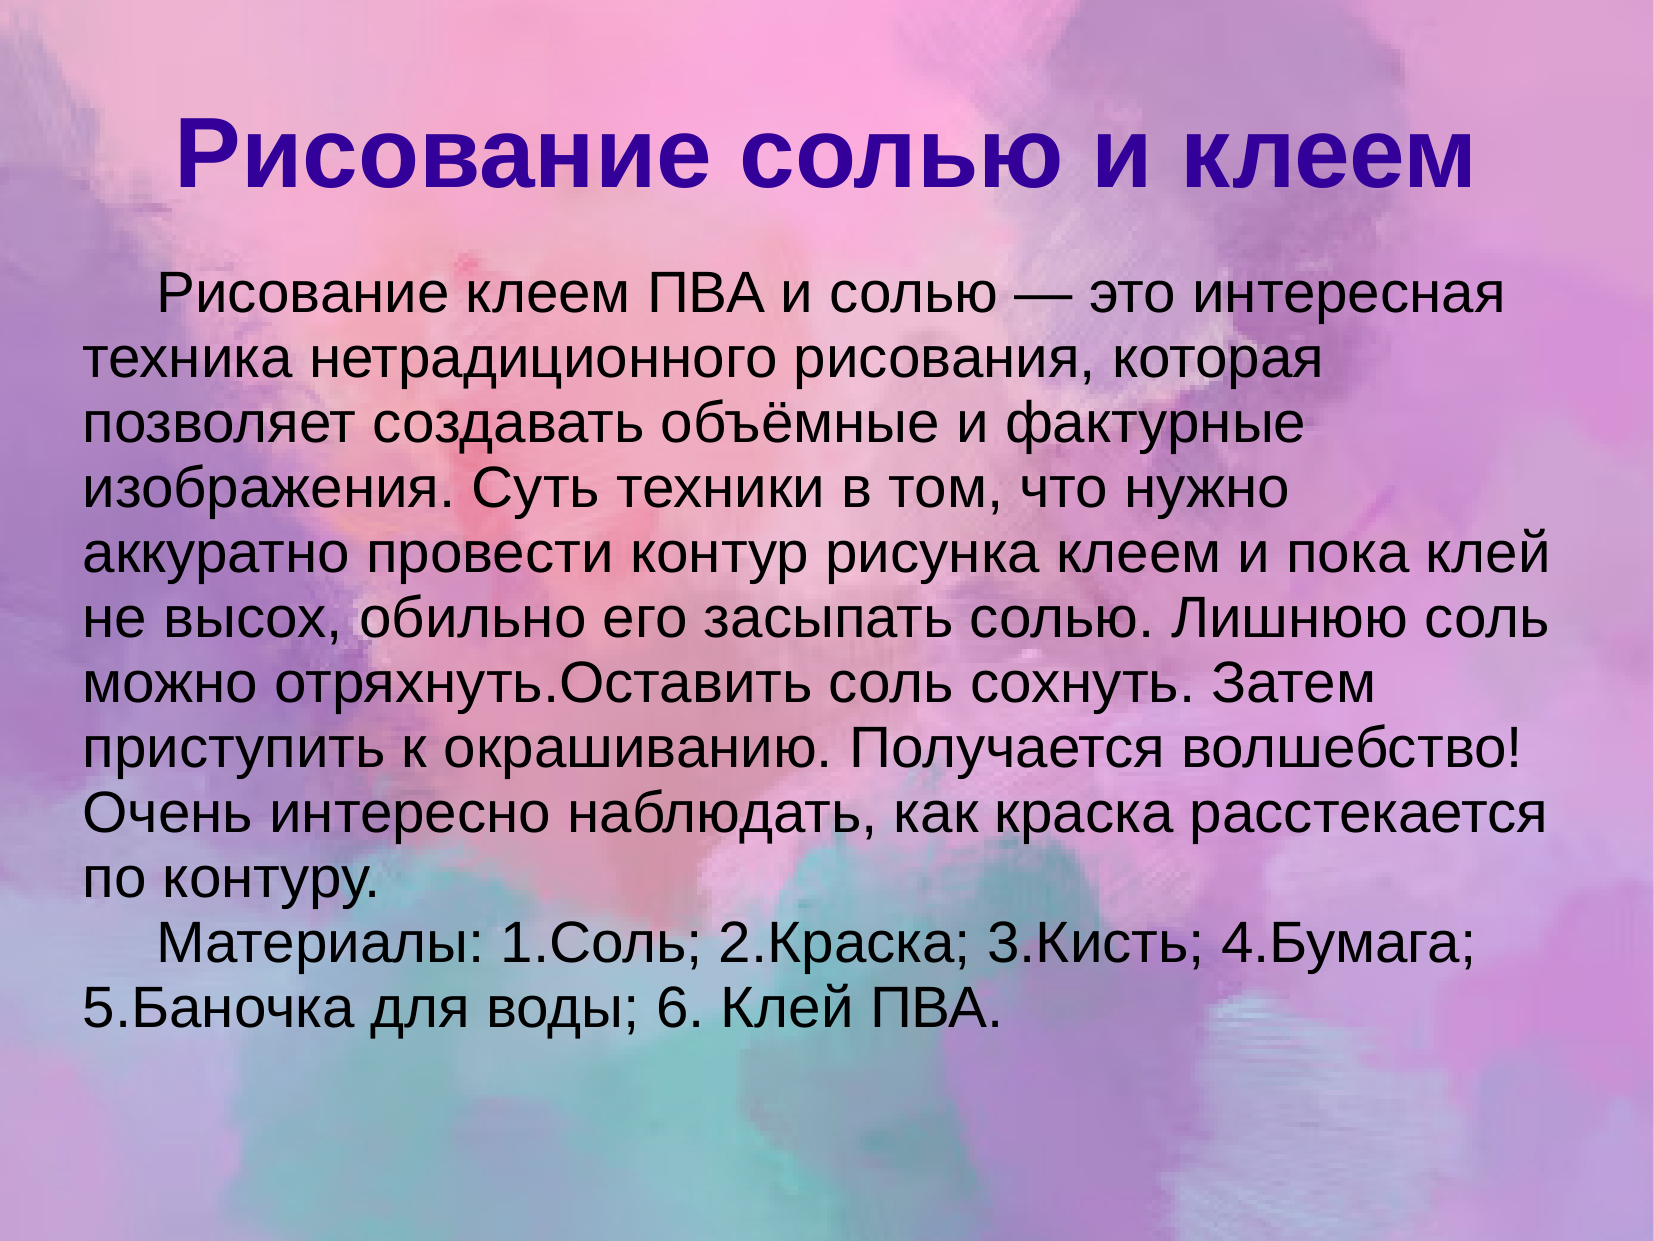

# Рисование солью и клеем
	Рисование клеем ПВА и солью — это интересная техника нетрадиционного рисования, которая позволяет создавать объёмные и фактурные изображения. Суть техники в том, что нужно аккуратно провести контур рисунка клеем и пока клей не высох, обильно его засыпать солью. Лишнюю соль можно отряхнуть.Оставить соль сохнуть. Затем приступить к окрашиванию. Получается волшебство! Очень интересно наблюдать, как краска расстекается по контуру.
	Материалы: 1.Соль; 2.Краска; 3.Кисть; 4.Бумага; 5.Баночка для воды; 6. Клей ПВА.